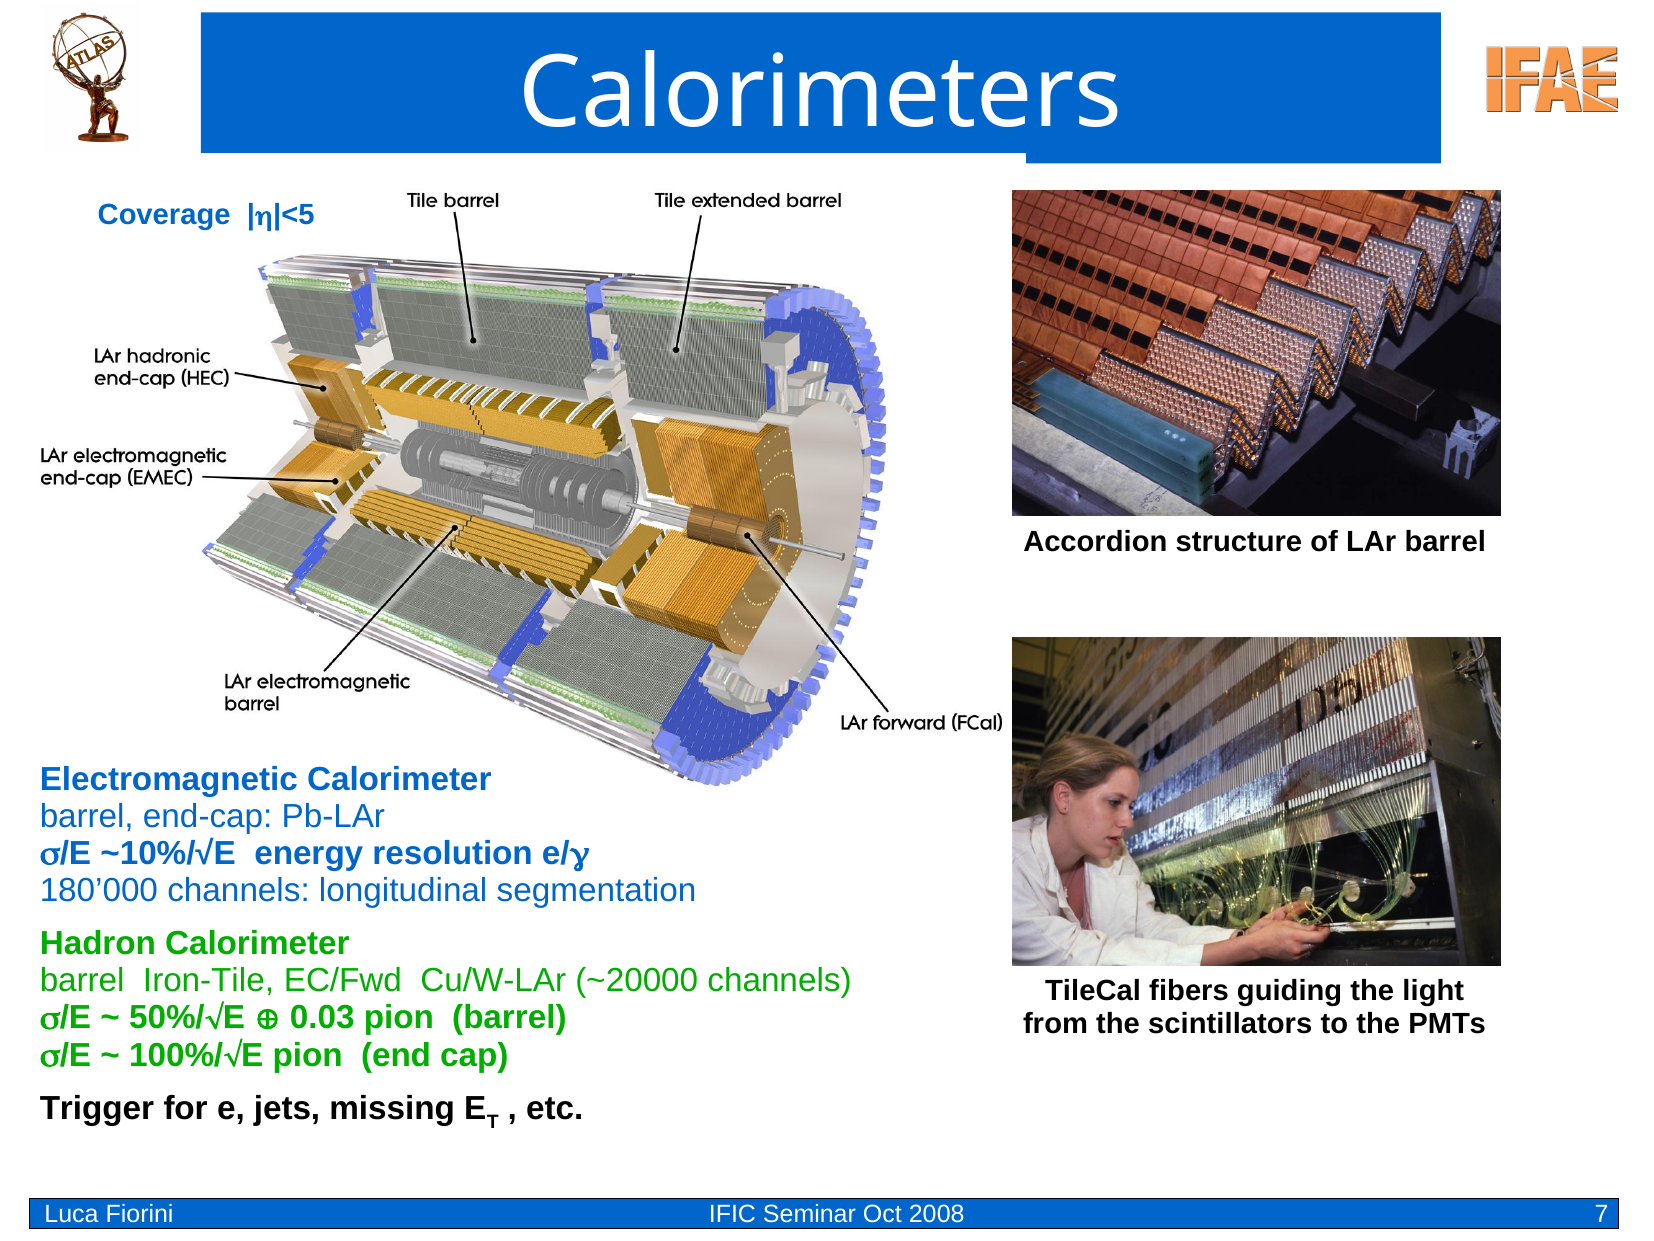

Calorimeters
 Coverage ||<5
Accordion structure of LAr barrel
Electromagnetic Calorimeter
barrel, end-cap: Pb-LAr
/E ~10%/√E energy resolution e/g
180’000 channels: longitudinal segmentation
Hadron Calorimeter
barrel Iron-Tile, EC/Fwd Cu/W-LAr (~20000 channels)
/E ~ 50%/E  0.03 pion (barrel)
/E ~ 100%/E pion (end cap)
Trigger for e, jets, missing ET , etc.
TileCal fibers guiding the light from the scintillators to the PMTs
Luca Fiorini								IFIC Seminar Oct 2008									7